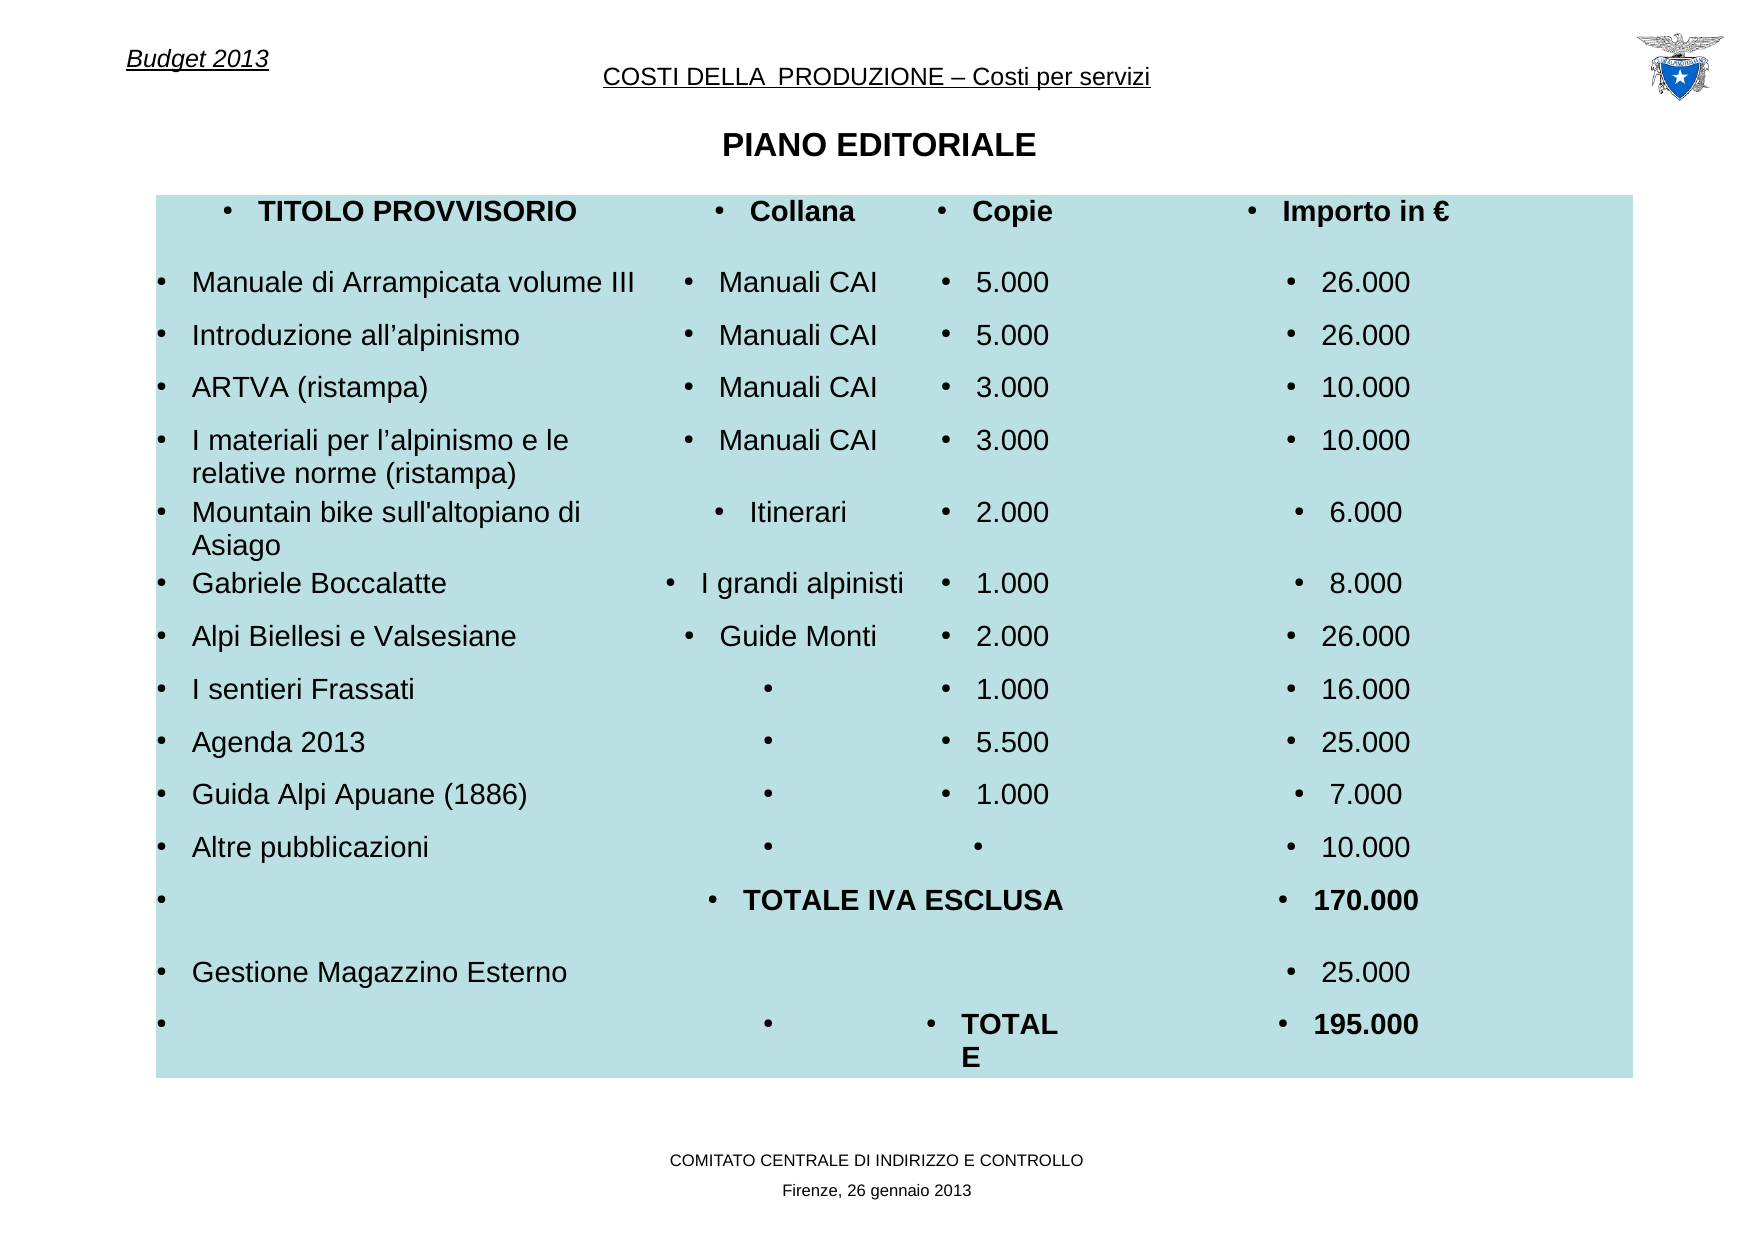

Budget 2013
COSTI DELLA PRODUZIONE – Costi per servizi
PIANO EDITORIALE
| TITOLO PROVVISORIO | Collana | Copie | Importo in € |
| --- | --- | --- | --- |
| Manuale di Arrampicata volume III | Manuali CAI | 5.000 | 26.000 |
| Introduzione all’alpinismo | Manuali CAI | 5.000 | 26.000 |
| ARTVA (ristampa) | Manuali CAI | 3.000 | 10.000 |
| I materiali per l’alpinismo e le relative norme (ristampa) | Manuali CAI | 3.000 | 10.000 |
| Mountain bike sull'altopiano di Asiago | Itinerari | 2.000 | 6.000 |
| Gabriele Boccalatte | I grandi alpinisti | 1.000 | 8.000 |
| Alpi Biellesi e Valsesiane | Guide Monti | 2.000 | 26.000 |
| I sentieri Frassati | | 1.000 | 16.000 |
| Agenda 2013 | | 5.500 | 25.000 |
| Guida Alpi Apuane (1886) | | 1.000 | 7.000 |
| Altre pubblicazioni | | | 10.000 |
| | TOTALE IVA ESCLUSA | | 170.000 |
| Gestione Magazzino Esterno | | | 25.000 |
| | | TOTALE | 195.000 |
COMITATO CENTRALE DI INDIRIZZO E CONTROLLO
Firenze, 26 gennaio 2013